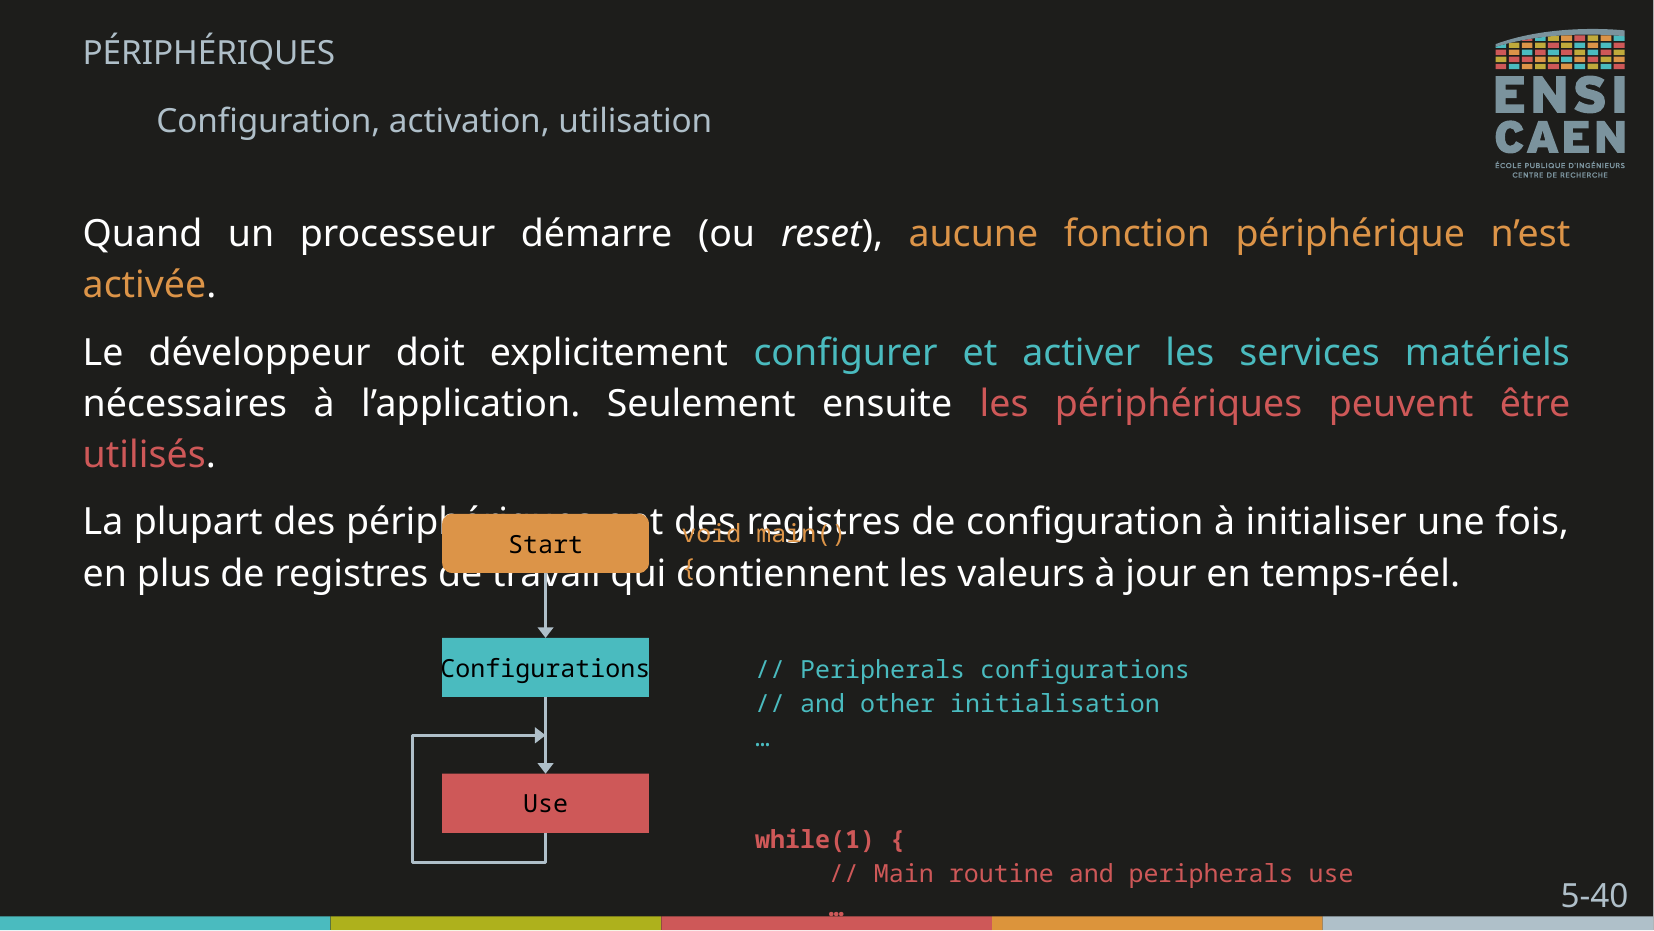

# PÉRIPHÉRIQUES Configuration, activation, utilisation
Quand un processeur démarre (ou reset), aucune fonction périphérique n’est activée.
Le développeur doit explicitement configurer et activer les services matériels nécessaires à l’application. Seulement ensuite les périphériques peuvent être utilisés.
La plupart des périphériques ont des registres de configuration à initialiser une fois, en plus de registres de travail qui contiennent les valeurs à jour en temps-réel.
void main()
{
	// Peripherals configurations
	// and other initialisation
	…
	while(1) {
		// Main routine and peripherals use
		…
	}
}
Start
Configurations
Use